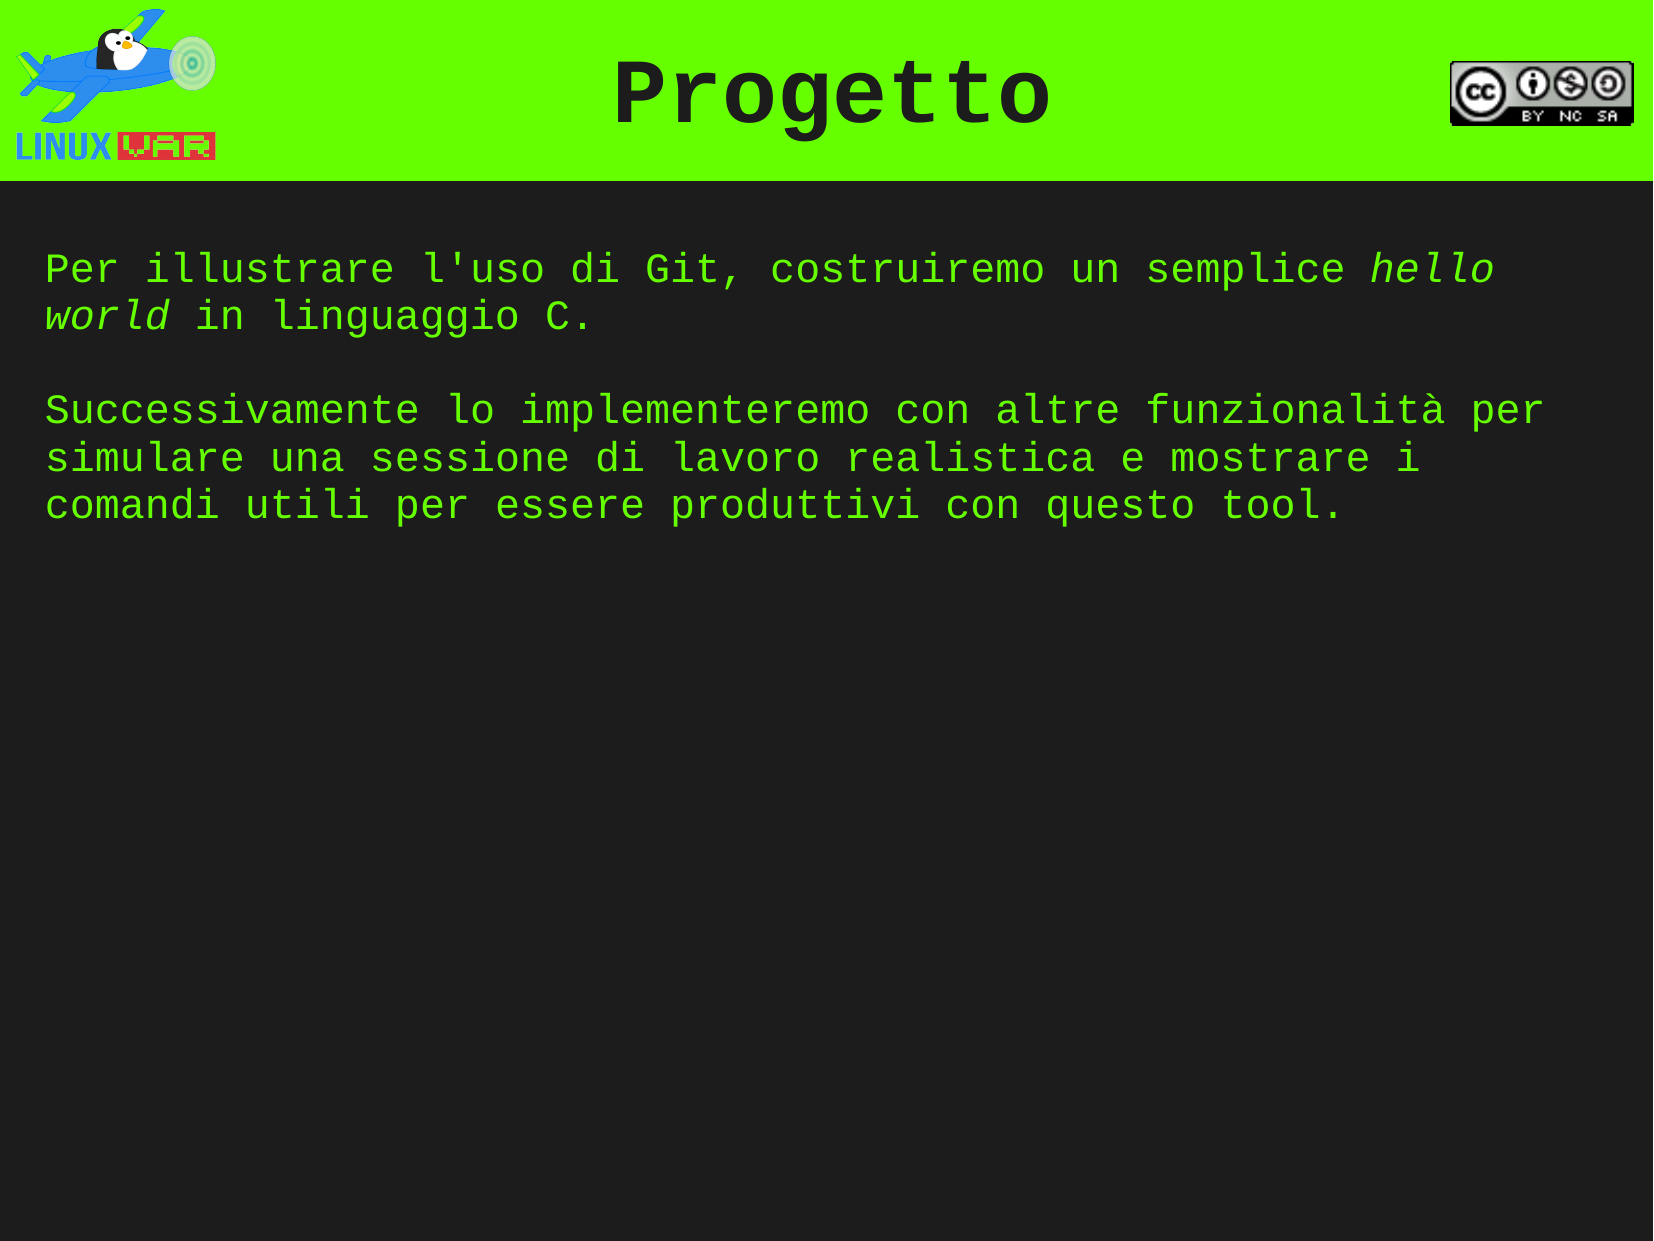

Progetto
Per illustrare l'uso di Git, costruiremo un semplice hello world in linguaggio C.
Successivamente lo implementeremo con altre funzionalità per simulare una sessione di lavoro realistica e mostrare i comandi utili per essere produttivi con questo tool.